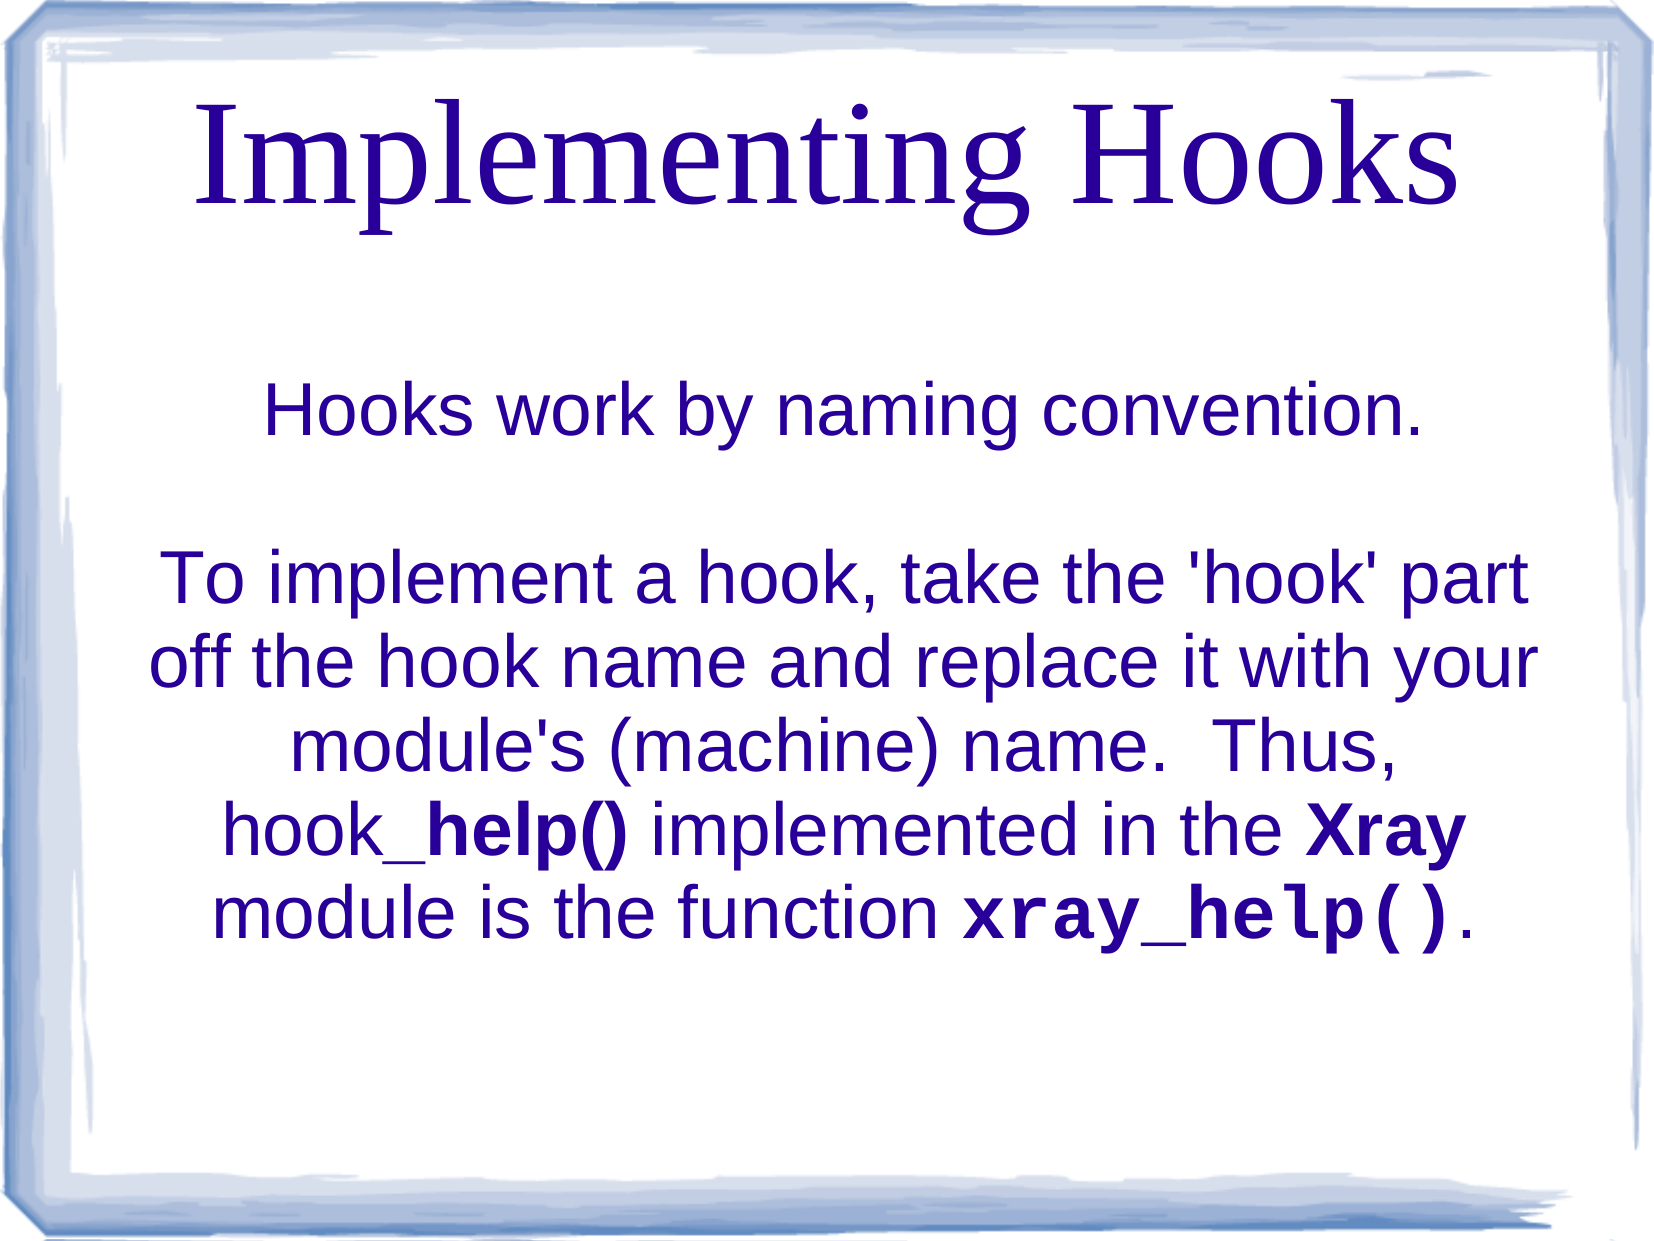

# Implementing Hooks
Hooks work by naming convention.
To implement a hook, take the 'hook' part off the hook name and replace it with your module's (machine) name. Thus, hook_help() implemented in the Xray module is the function xray_help().